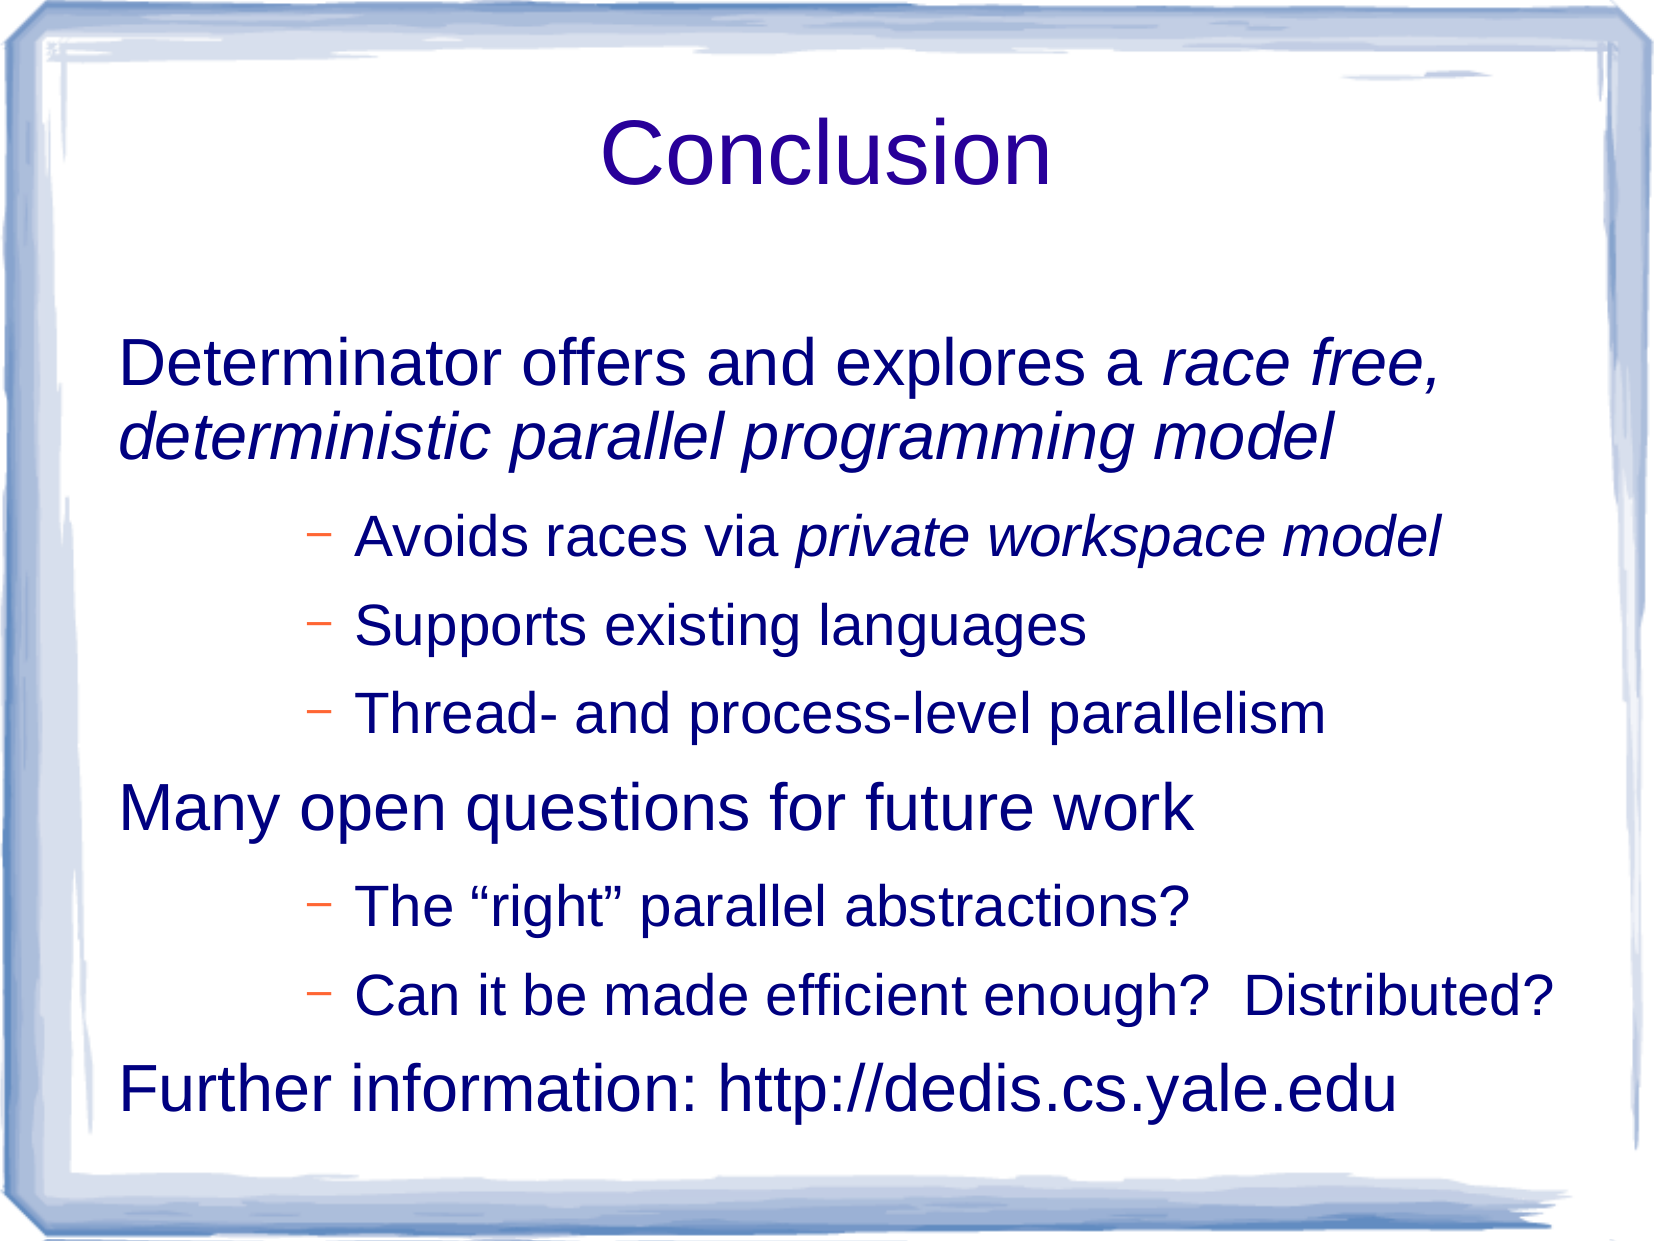

# Conclusion
Determinator offers and explores a race free,
deterministic parallel programming model
Avoids races via private workspace model
Supports existing languages
Thread- and process-level parallelism
Many open questions for future work
The “right” parallel abstractions?
Can it be made efficient enough? Distributed?
Further information: http://dedis.cs.yale.edu